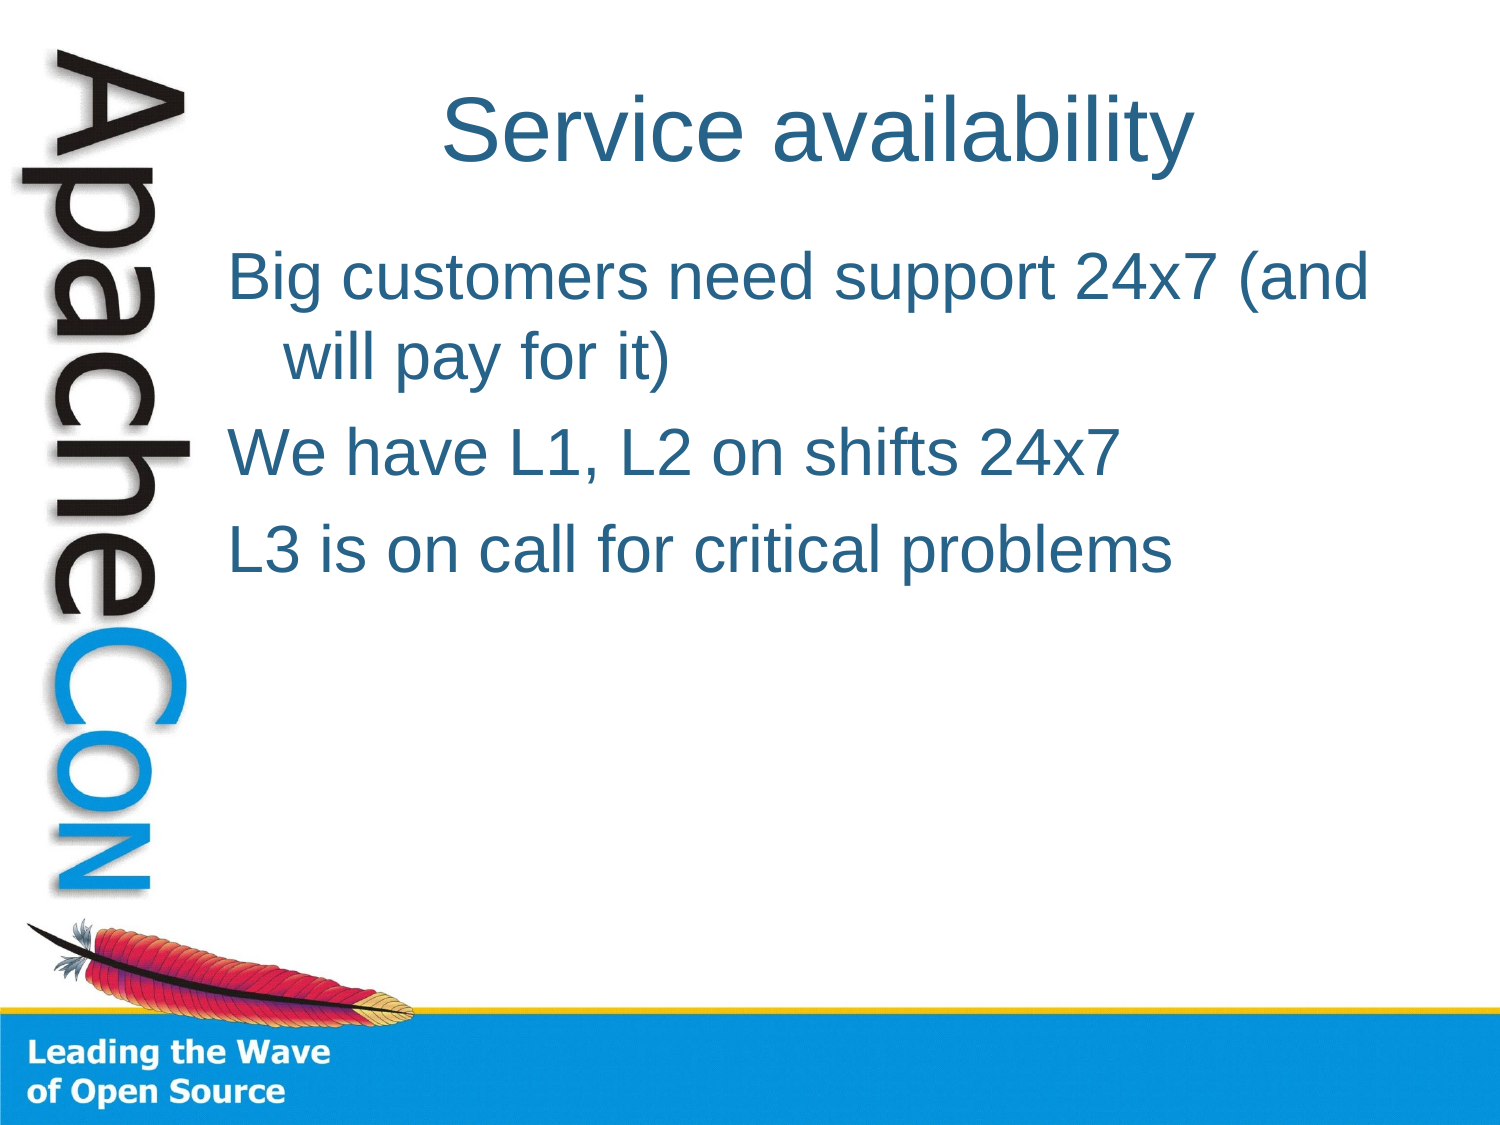

# Service availability
Big customers need support 24x7 (and will pay for it)
We have L1, L2 on shifts 24x7
L3 is on call for critical problems